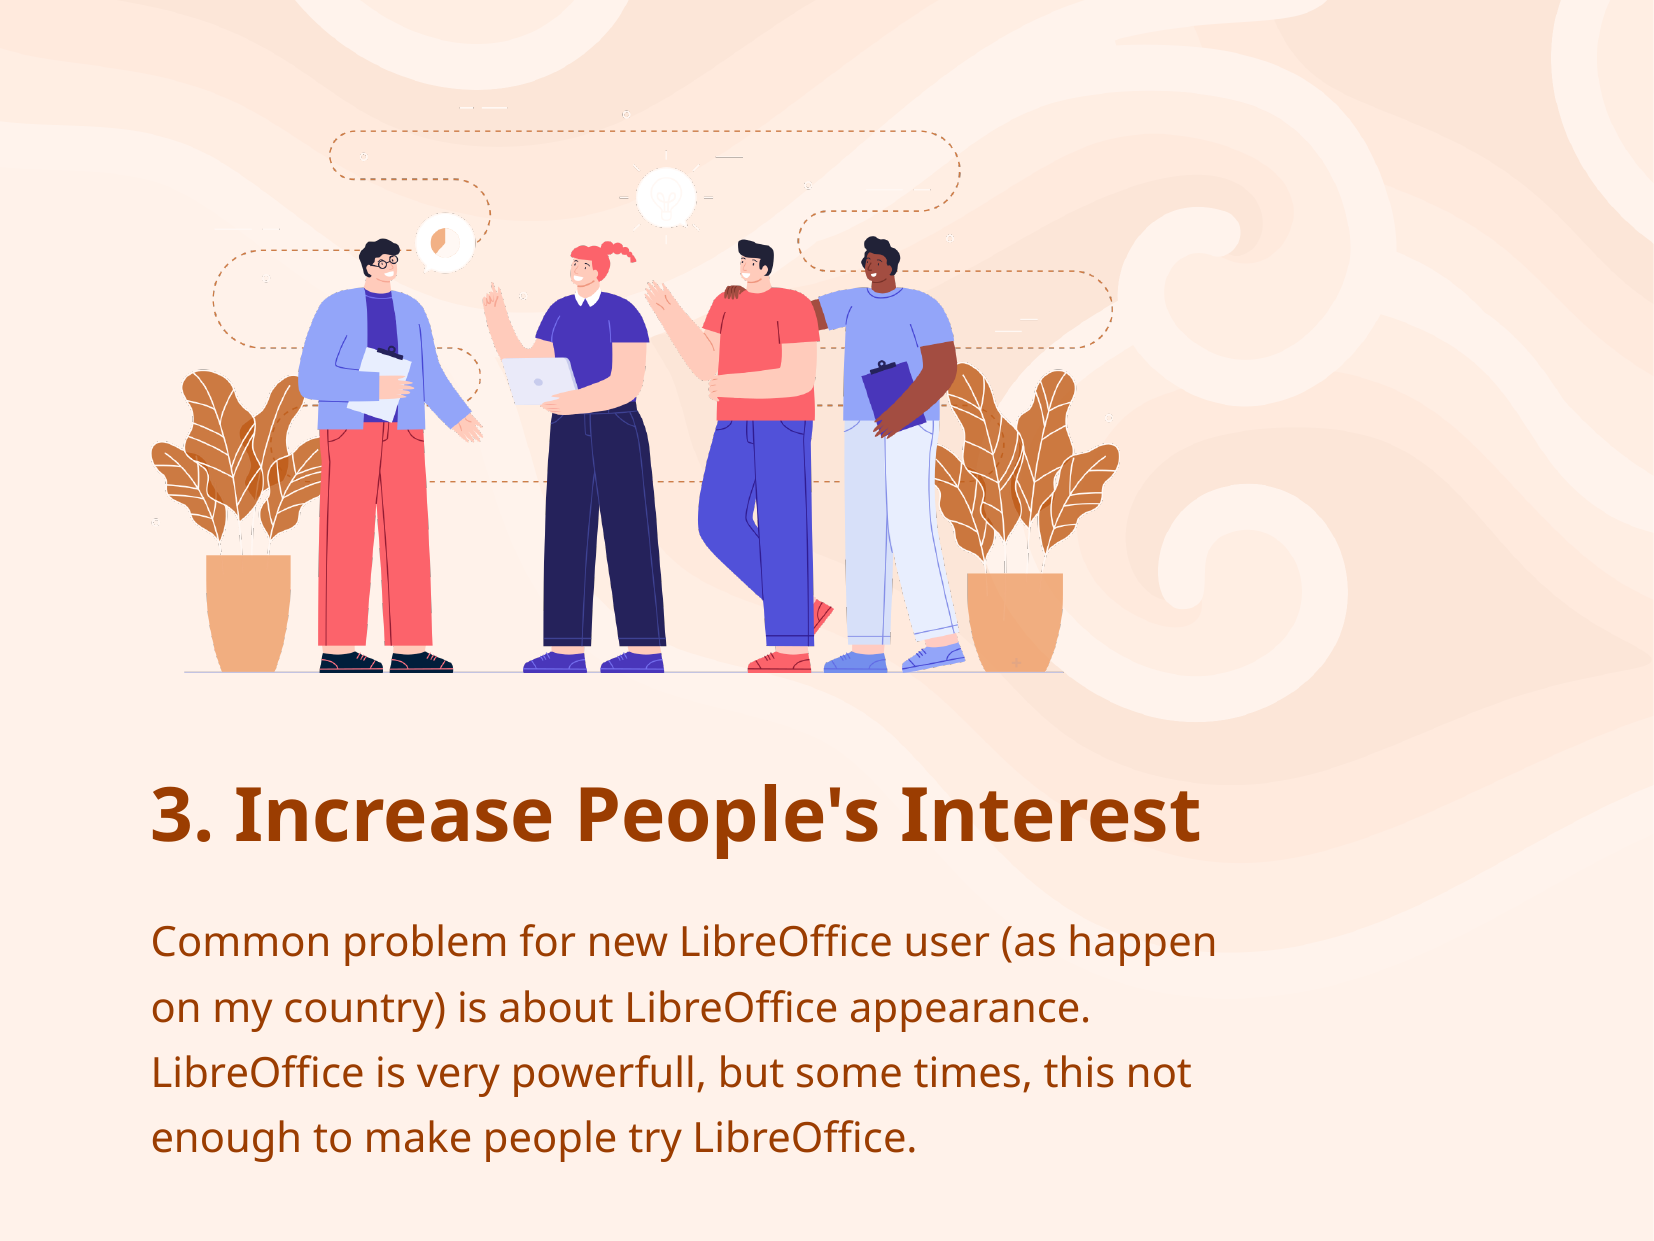

3. Increase People's Interest
Common problem for new LibreOffice user (as happen on my country) is about LibreOffice appearance. LibreOffice is very powerfull, but some times, this not enough to make people try LibreOffice.